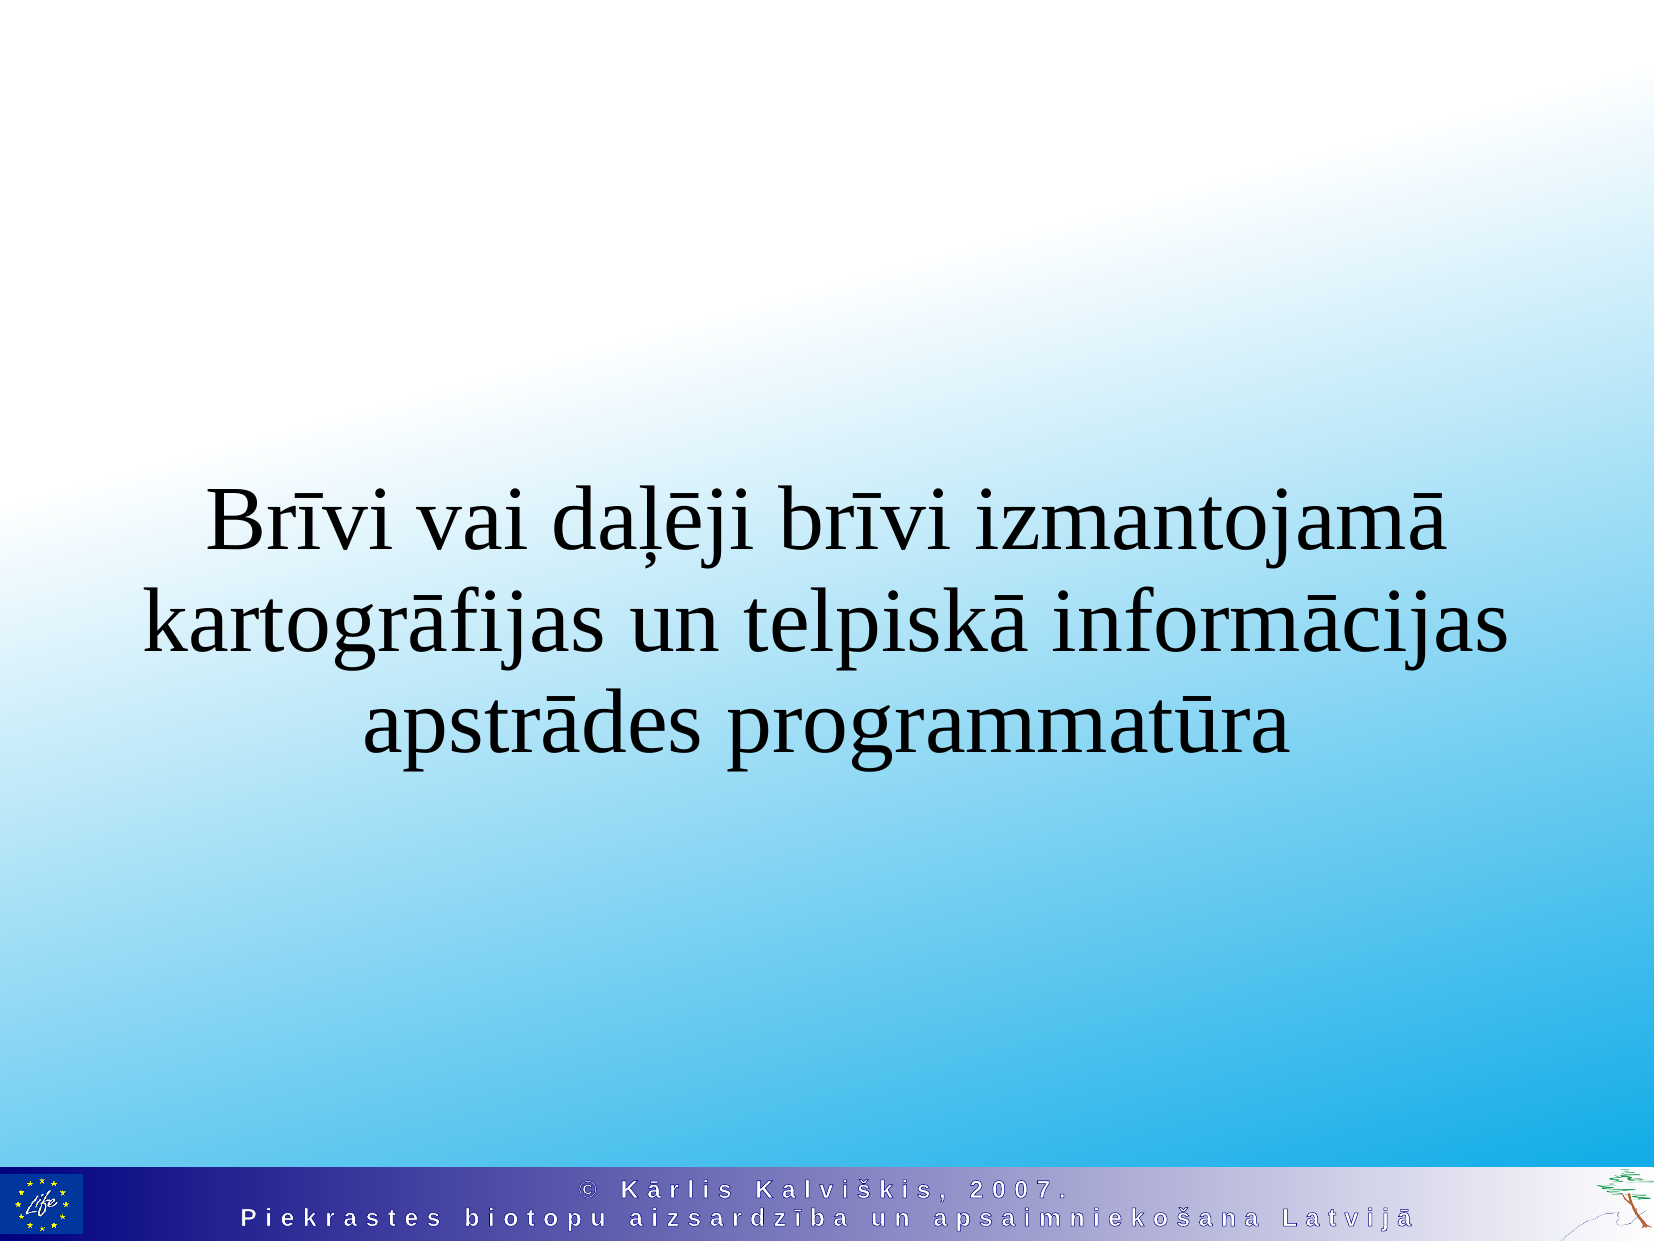

# Brīvi vai daļēji brīvi izmantojamā kartogrāfijas un telpiskā informācijas apstrādes programmatūra